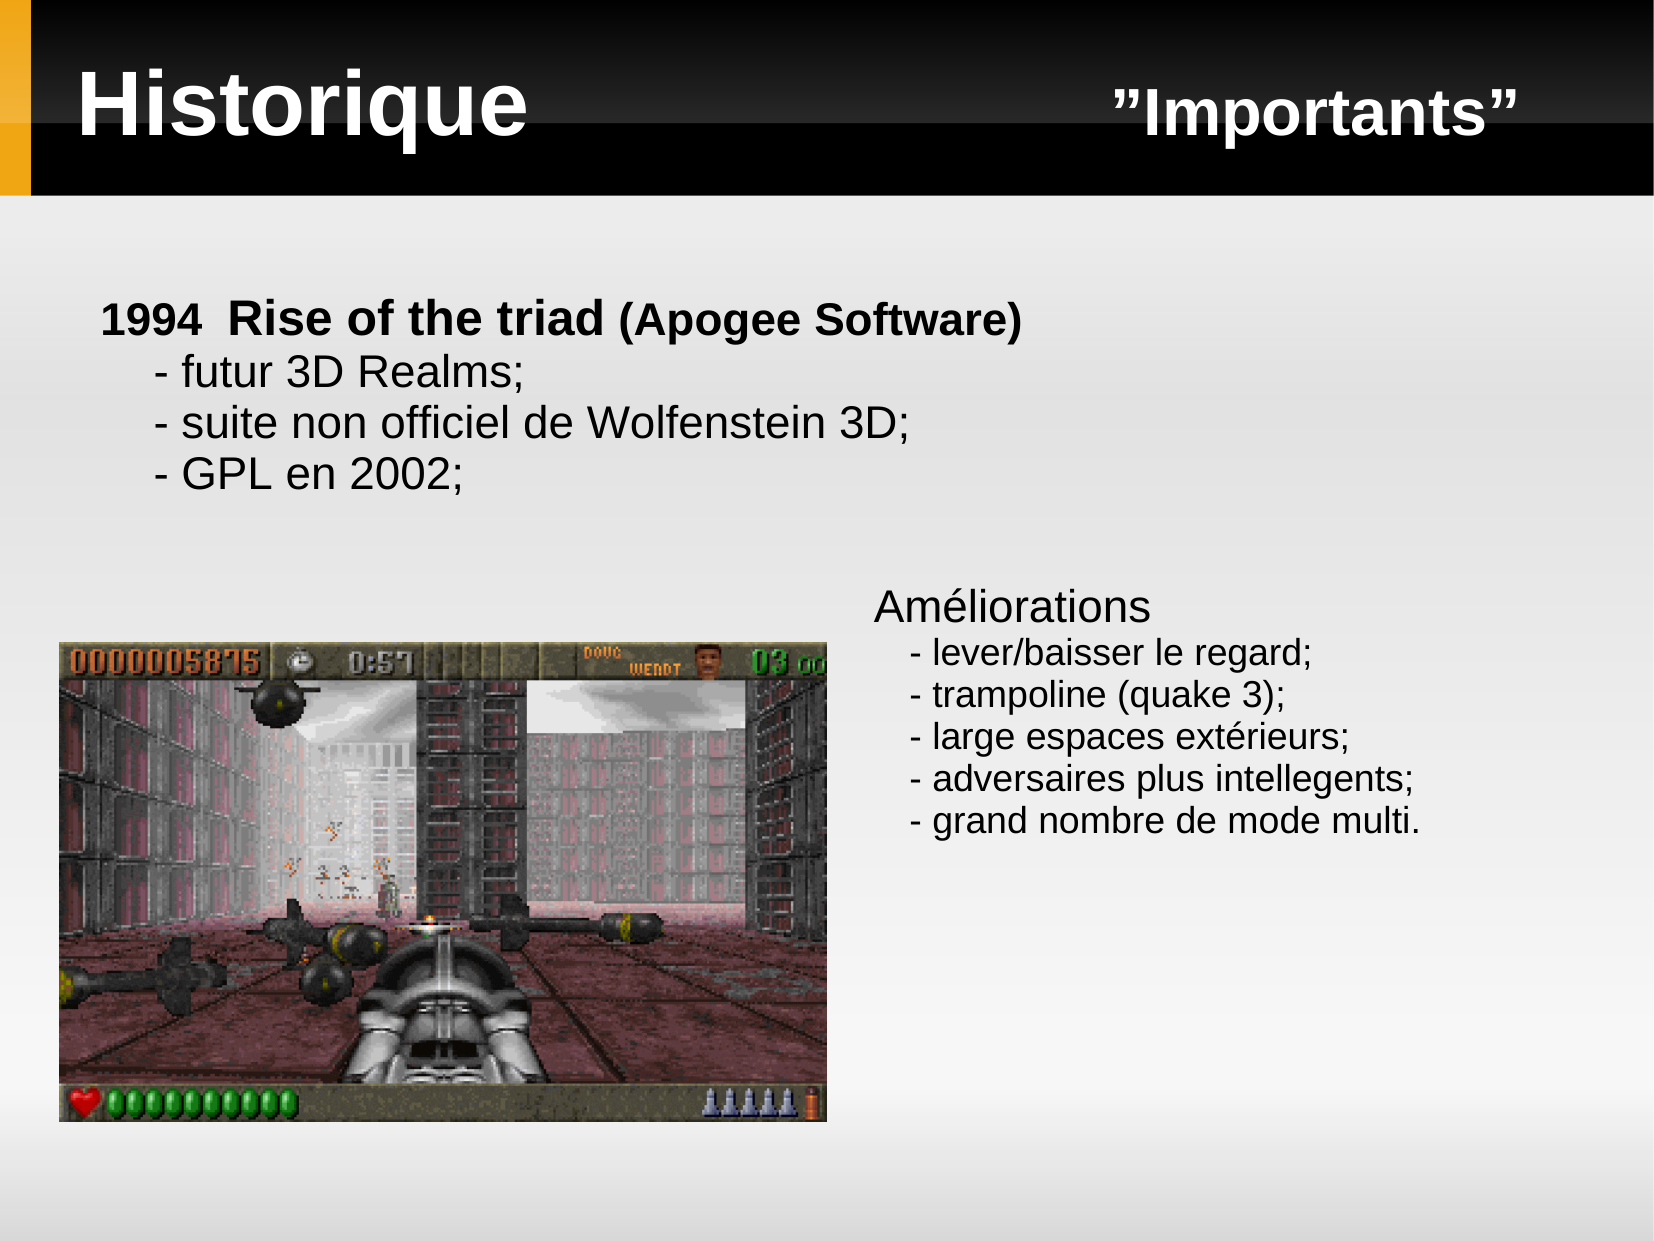

# Historique								”Importants”
1994	Rise of the triad (Apogee Software)
- futur 3D Realms;
- suite non officiel de Wolfenstein 3D;
- GPL en 2002;
Améliorations
- lever/baisser le regard;
- trampoline (quake 3);
- large espaces extérieurs;
- adversaires plus intellegents;
- grand nombre de mode multi.